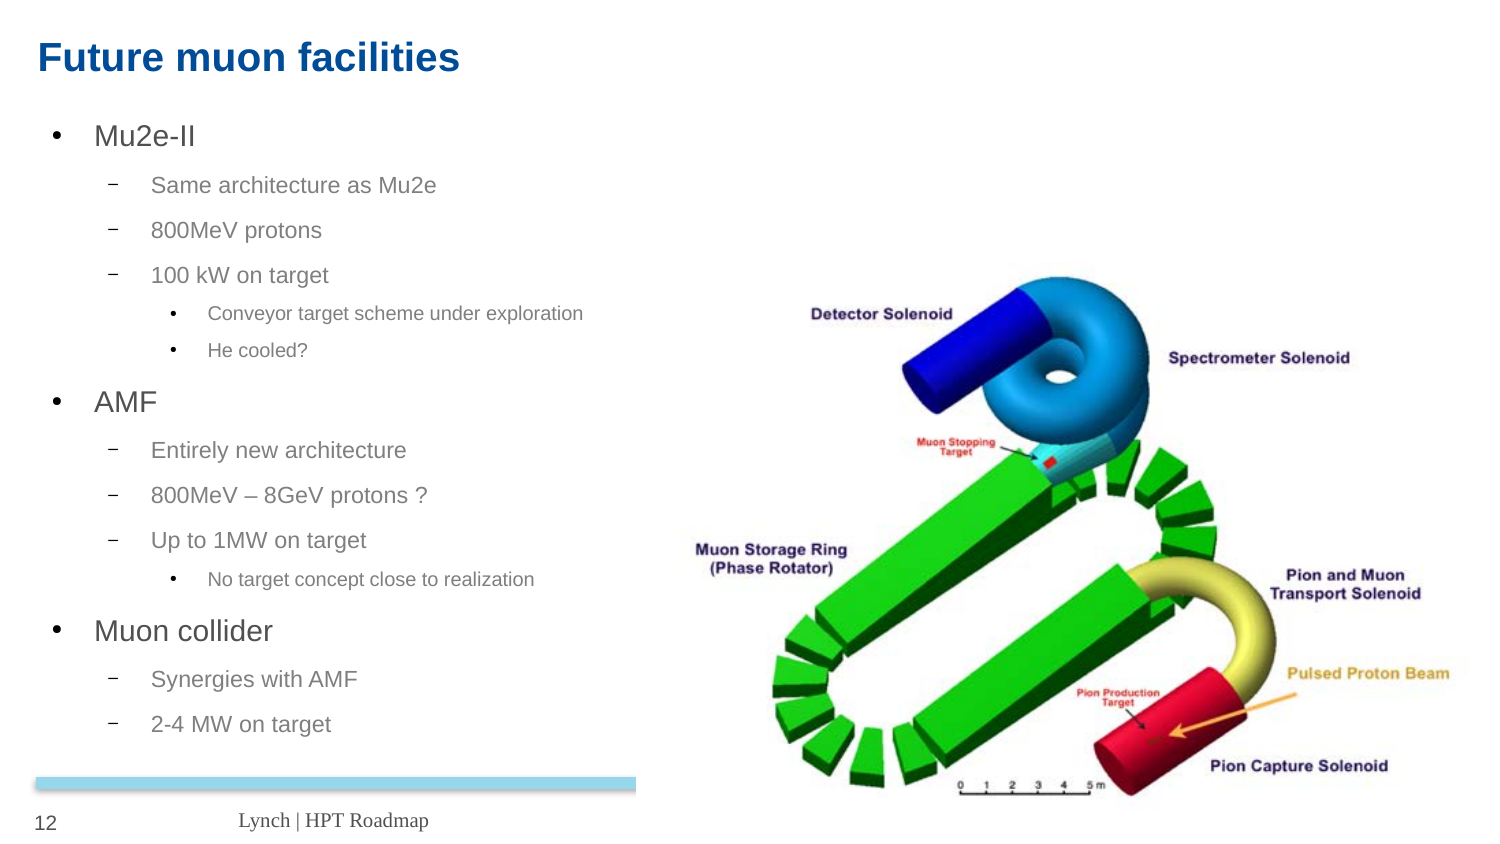

# Future muon facilities
Mu2e-II
Same architecture as Mu2e
800MeV protons
100 kW on target
Conveyor target scheme under exploration
He cooled?
AMF
Entirely new architecture
800MeV – 8GeV protons ?
Up to 1MW on target
No target concept close to realization
Muon collider
Synergies with AMF
2-4 MW on target
Lynch | HPT Roadmap